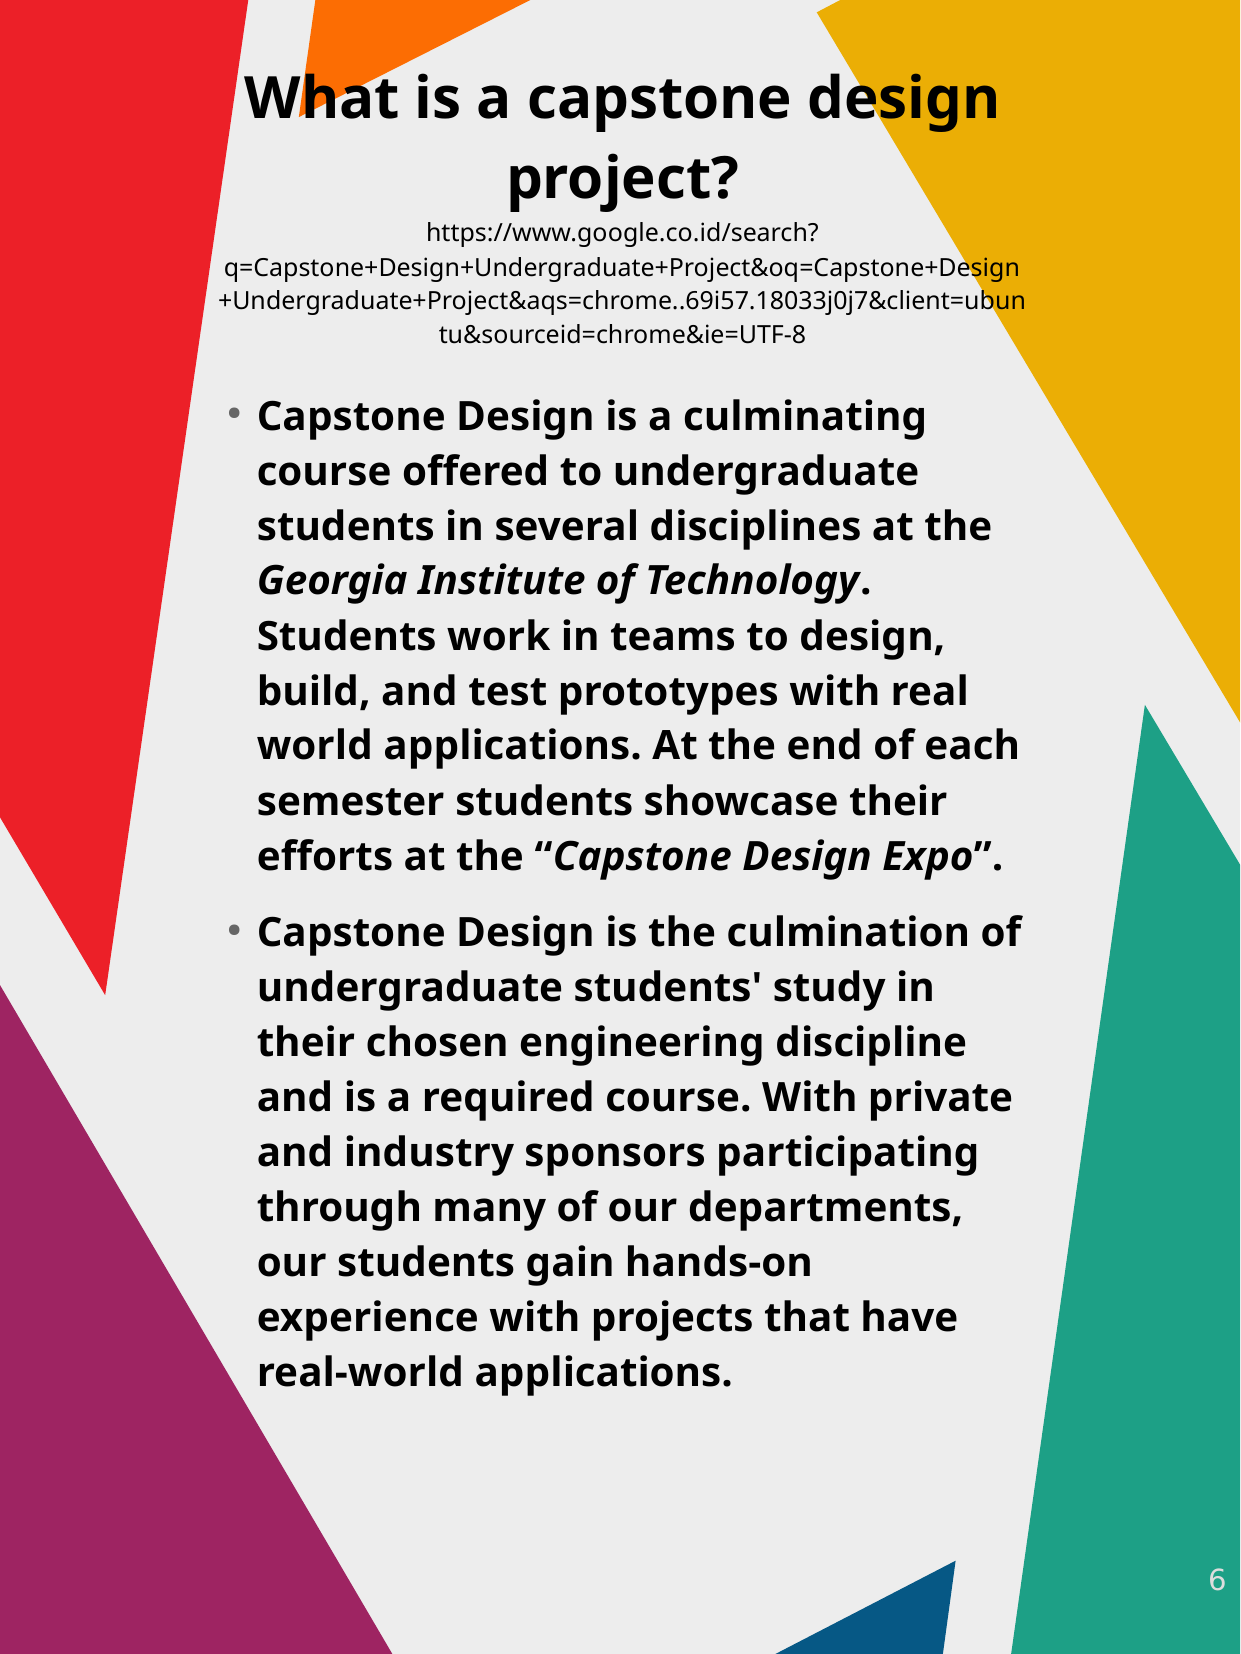

# What is a capstone design project? https://www.google.co.id/search?q=Capstone+Design+Undergraduate+Project&oq=Capstone+Design+Undergraduate+Project&aqs=chrome..69i57.18033j0j7&client=ubuntu&sourceid=chrome&ie=UTF-8
Capstone Design is a culminating course offered to undergraduate students in several disciplines at the Georgia Institute of Technology. Students work in teams to design, build, and test prototypes with real world applications. At the end of each semester students showcase their efforts at the “Capstone Design Expo”.
Capstone Design is the culmination of undergraduate students' study in their chosen engineering discipline and is a required course. With private and industry sponsors participating through many of our departments, our students gain hands-on experience with projects that have real-world applications.
6